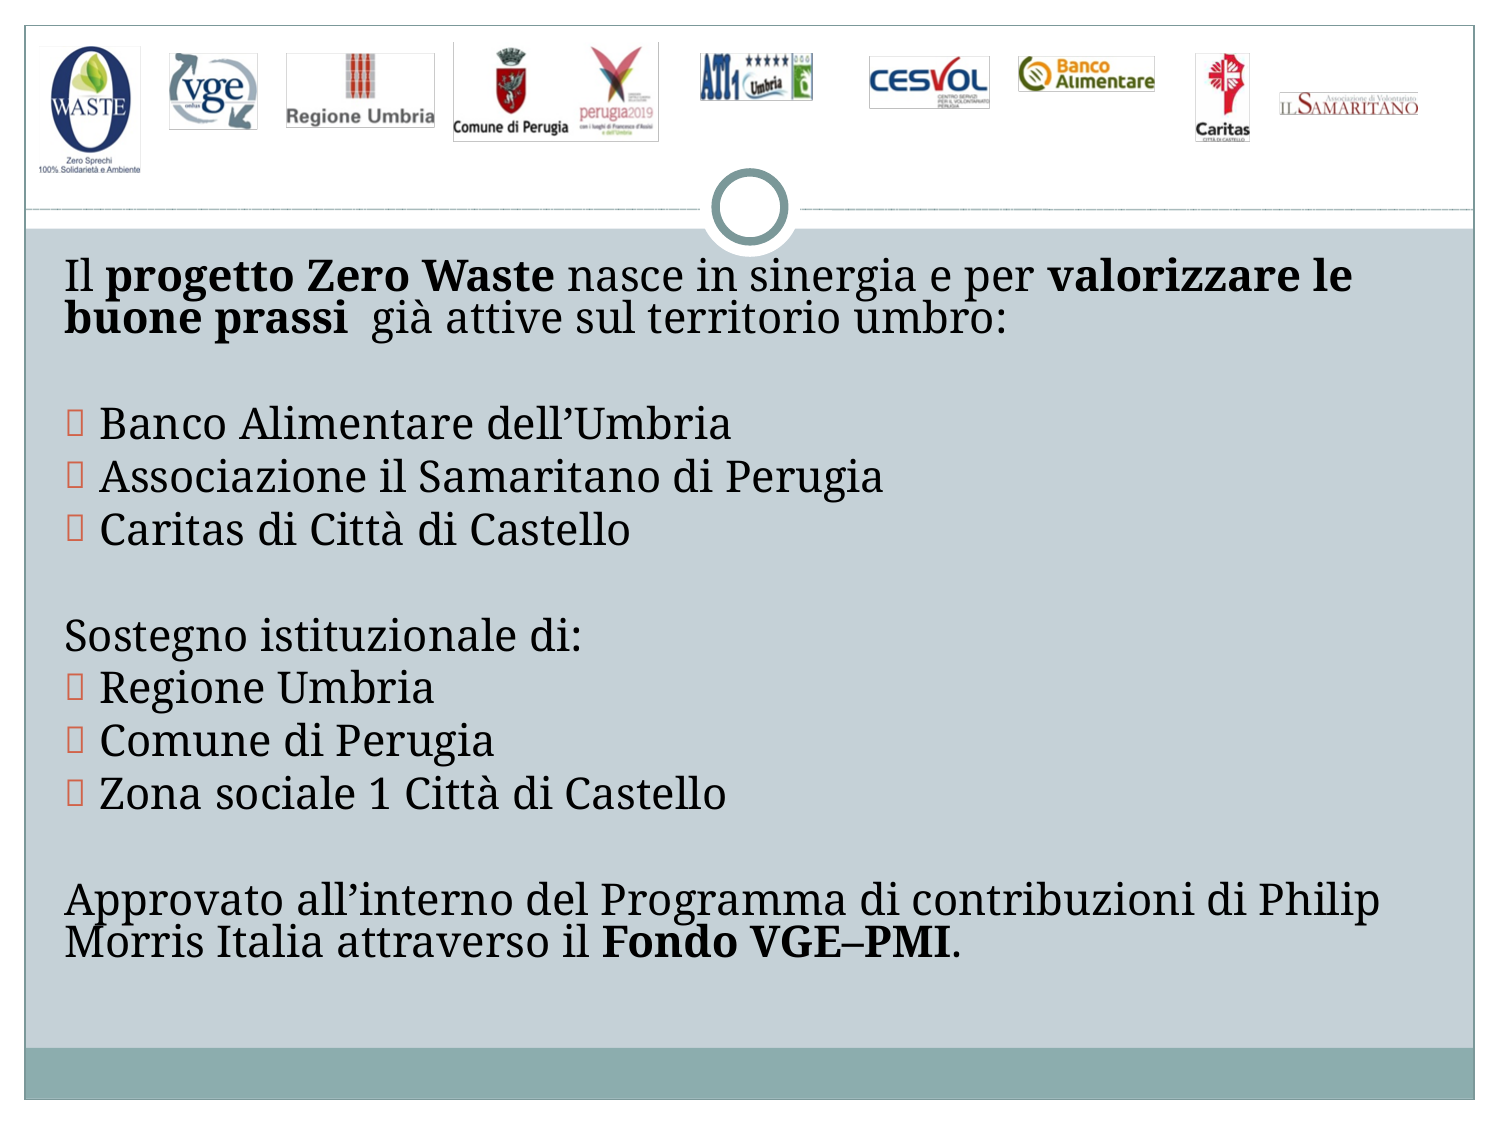

Il progetto Zero Waste nasce in sinergia e per valorizzare le buone prassi già attive sul territorio umbro:
Banco Alimentare dell’Umbria
Associazione il Samaritano di Perugia
Caritas di Città di Castello
Sostegno istituzionale di:
Regione Umbria
Comune di Perugia
Zona sociale 1 Città di Castello
Approvato all’interno del Programma di contribuzioni di Philip Morris Italia attraverso il Fondo VGE–PMI.